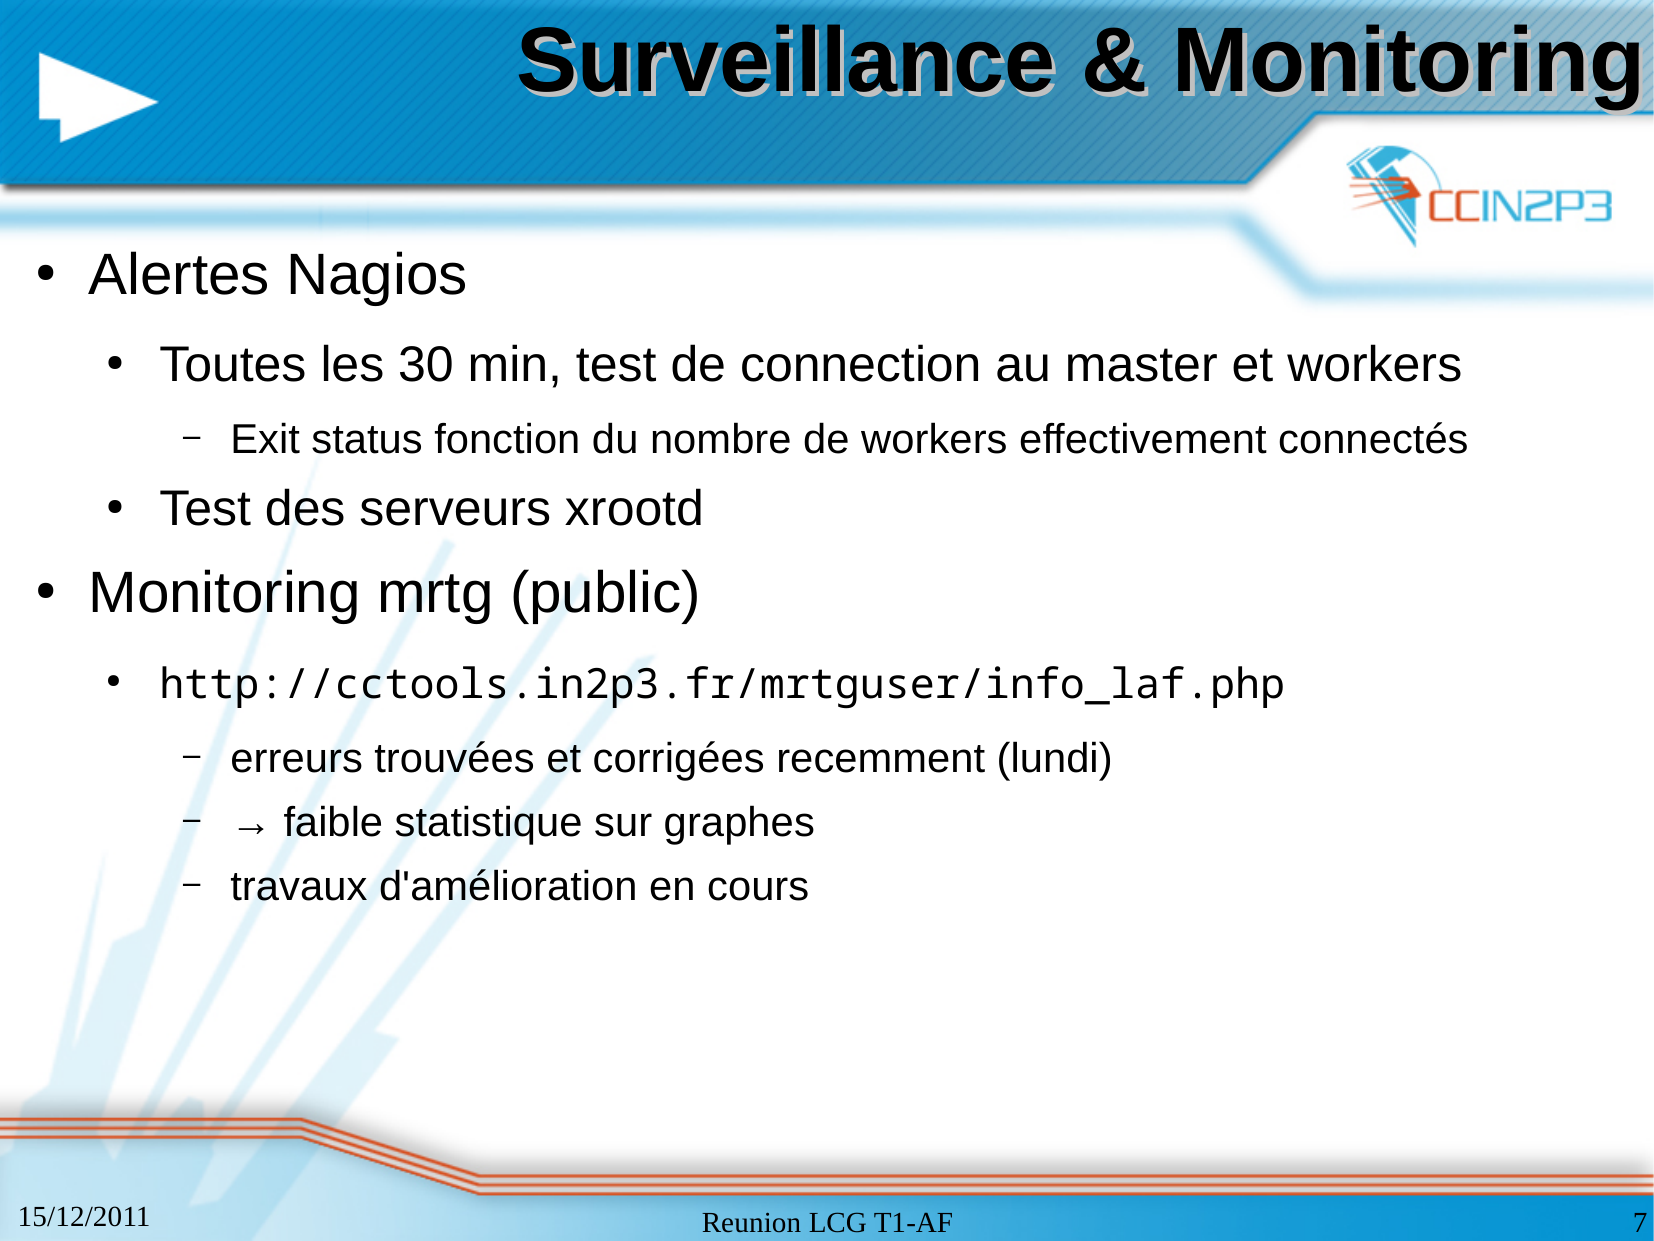

# Surveillance & Monitoring
Alertes Nagios
Toutes les 30 min, test de connection au master et workers
Exit status fonction du nombre de workers effectivement connectés
Test des serveurs xrootd
Monitoring mrtg (public)
http://cctools.in2p3.fr/mrtguser/info_laf.php
erreurs trouvées et corrigées recemment (lundi)
→ faible statistique sur graphes
travaux d'amélioration en cours
15/12/2011
Reunion LCG T1-AF
7